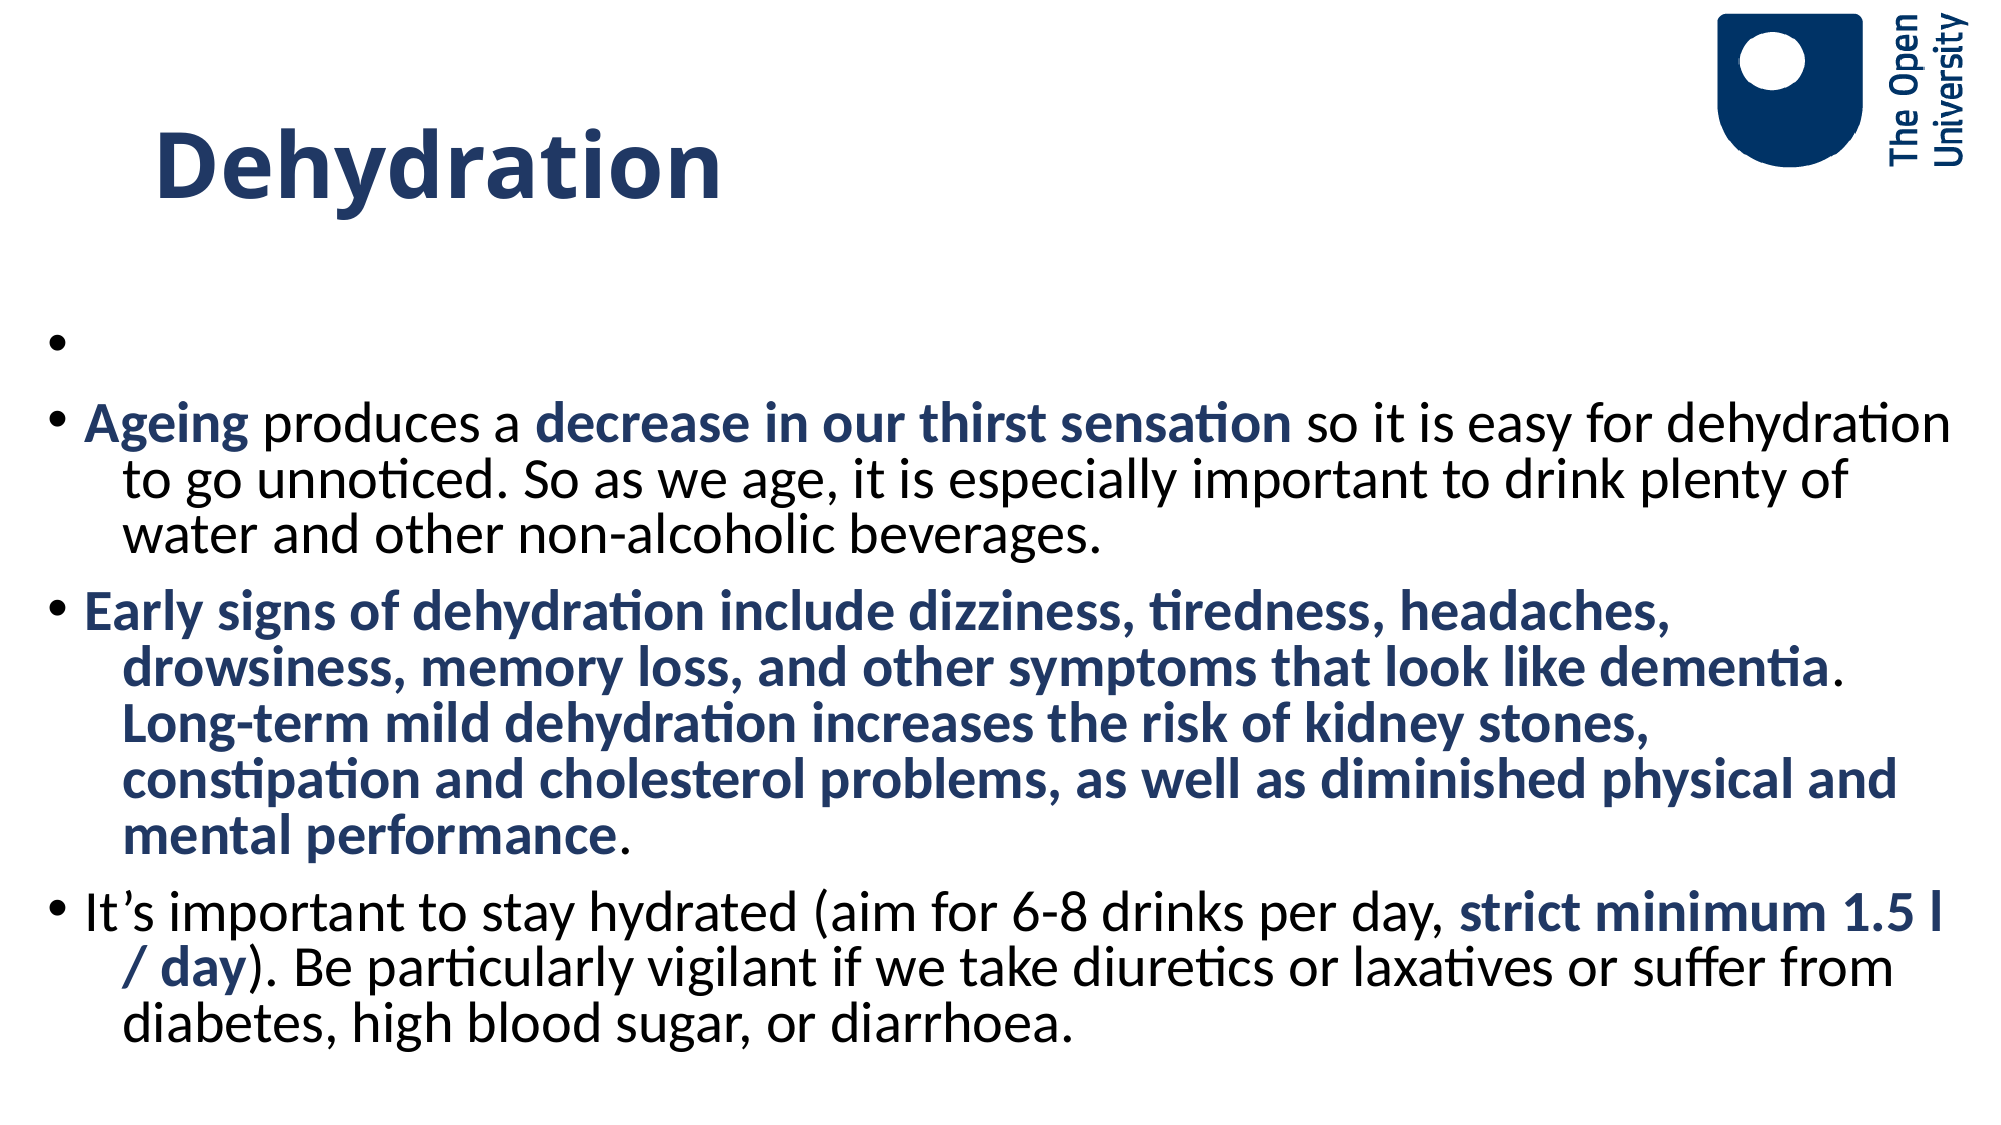

# Dehydration
Ageing produces a decrease in our thirst sensation so it is easy for dehydration to go unnoticed. So as we age, it is especially important to drink plenty of water and other non-alcoholic beverages.
Early signs of dehydration include dizziness, tiredness, headaches, drowsiness, memory loss, and other symptoms that look like dementia. Long-term mild dehydration increases the risk of kidney stones, constipation and cholesterol problems, as well as diminished physical and mental performance.
It’s important to stay hydrated (aim for 6-8 drinks per day, strict minimum 1.5 l / day). Be particularly vigilant if we take diuretics or laxatives or suffer from diabetes, high blood sugar, or diarrhoea.